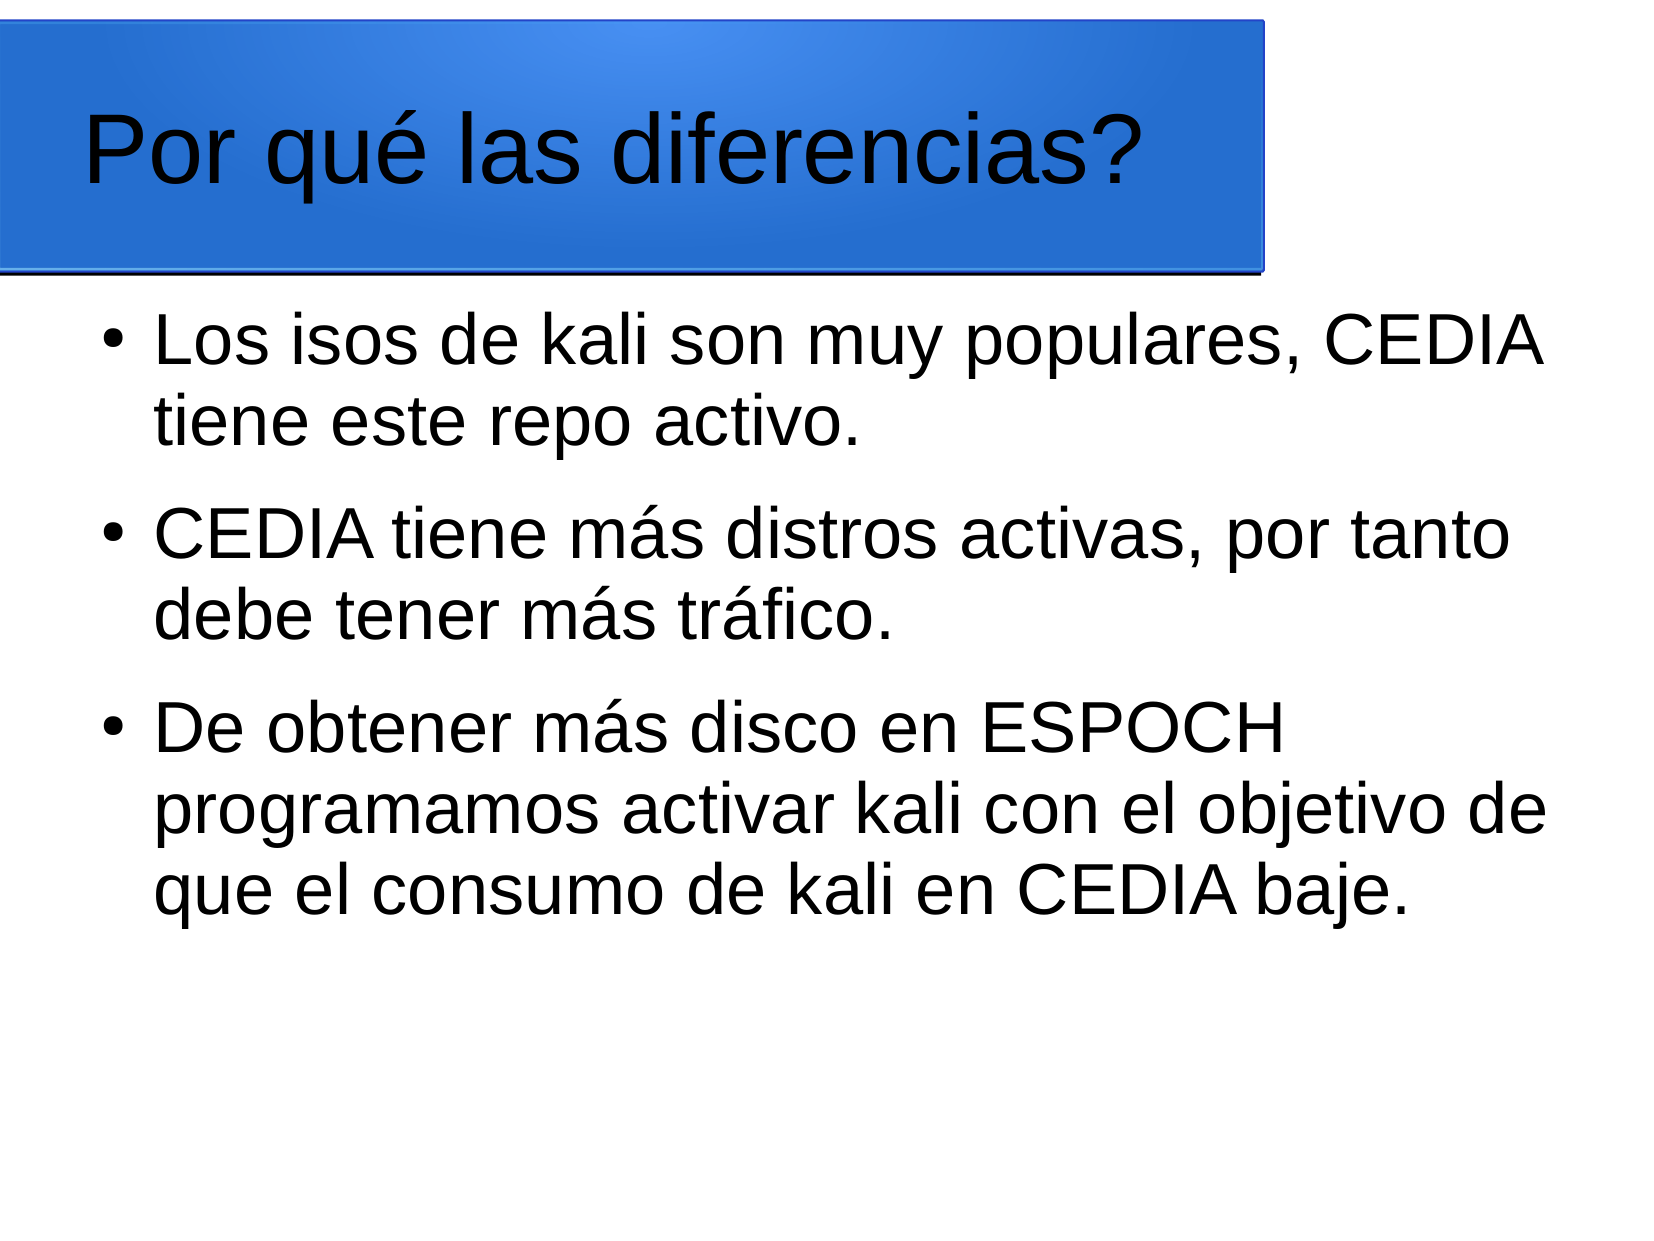

# Por qué las diferencias?
Los isos de kali son muy populares, CEDIA tiene este repo activo.
CEDIA tiene más distros activas, por tanto debe tener más tráfico.
De obtener más disco en ESPOCH programamos activar kali con el objetivo de que el consumo de kali en CEDIA baje.